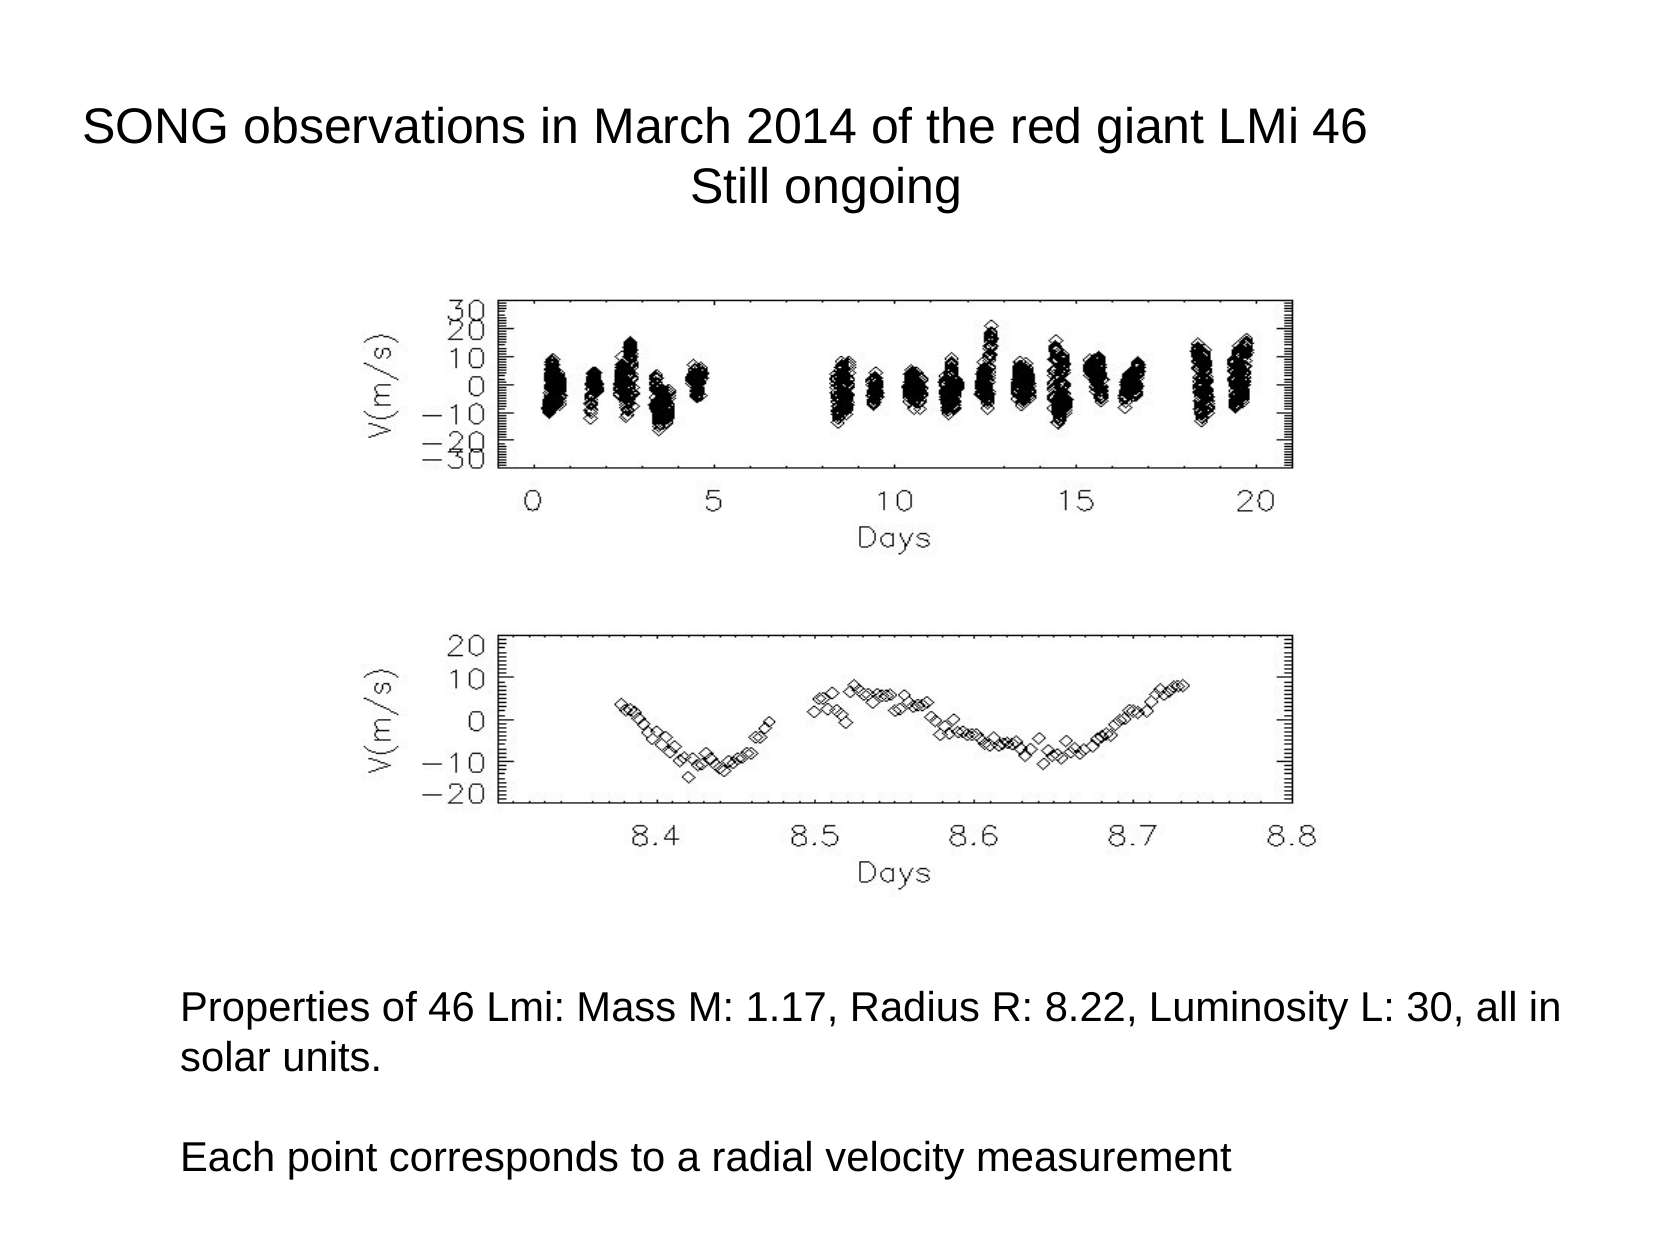

SONG observations in March 2014 of the red giant LMi 46
Still ongoing
Properties of 46 Lmi: Mass M: 1.17, Radius R: 8.22, Luminosity L: 30, all in solar units.
Each point corresponds to a radial velocity measurement